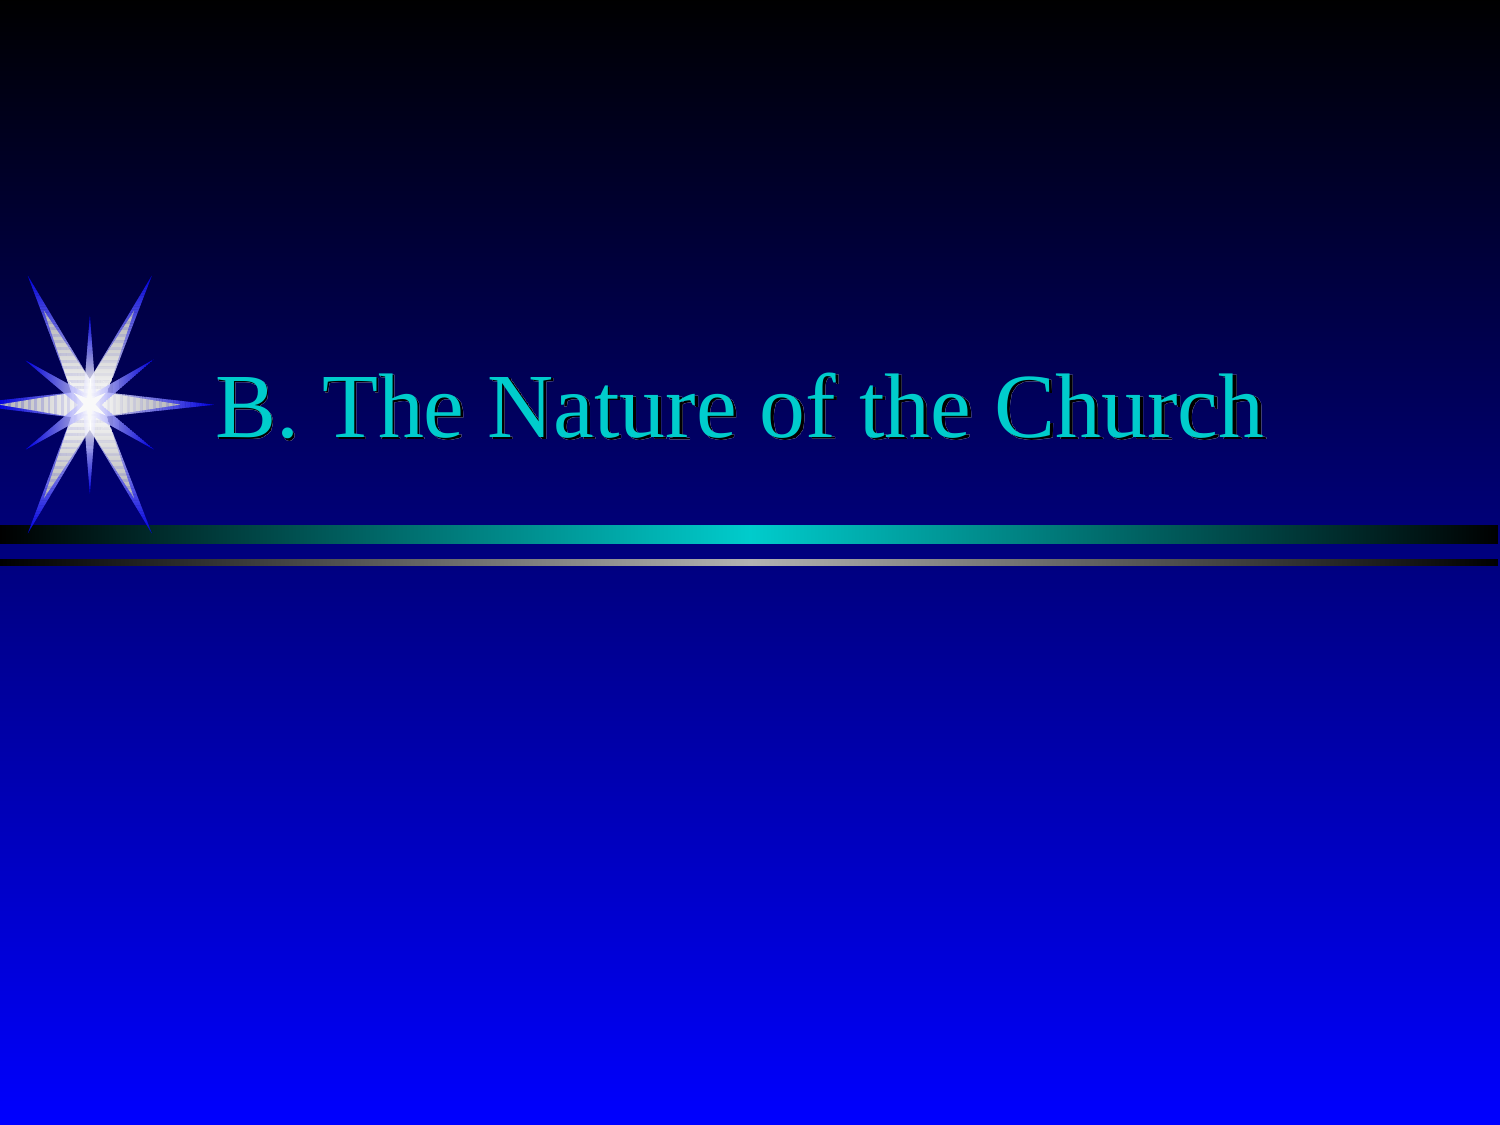

# B. The Nature of the Church